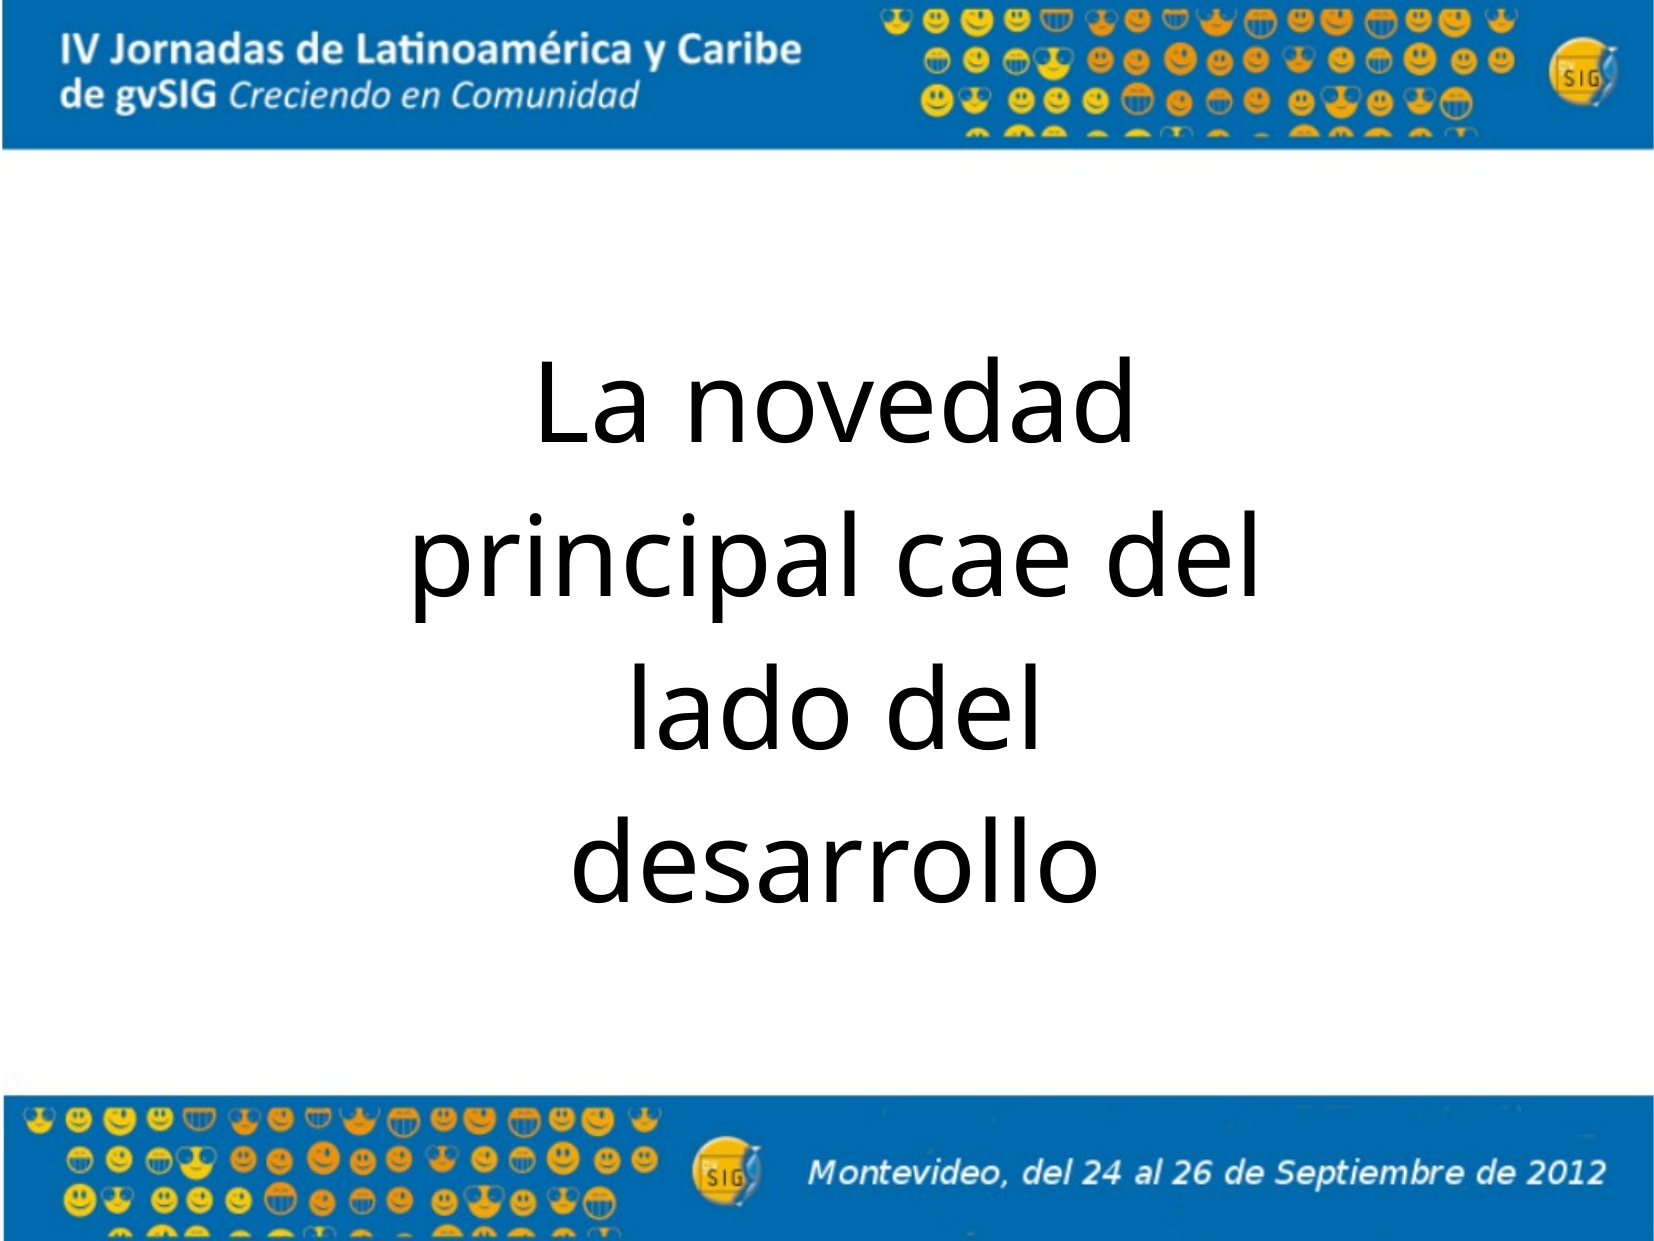

# La novedad principal cae del lado del desarrollo